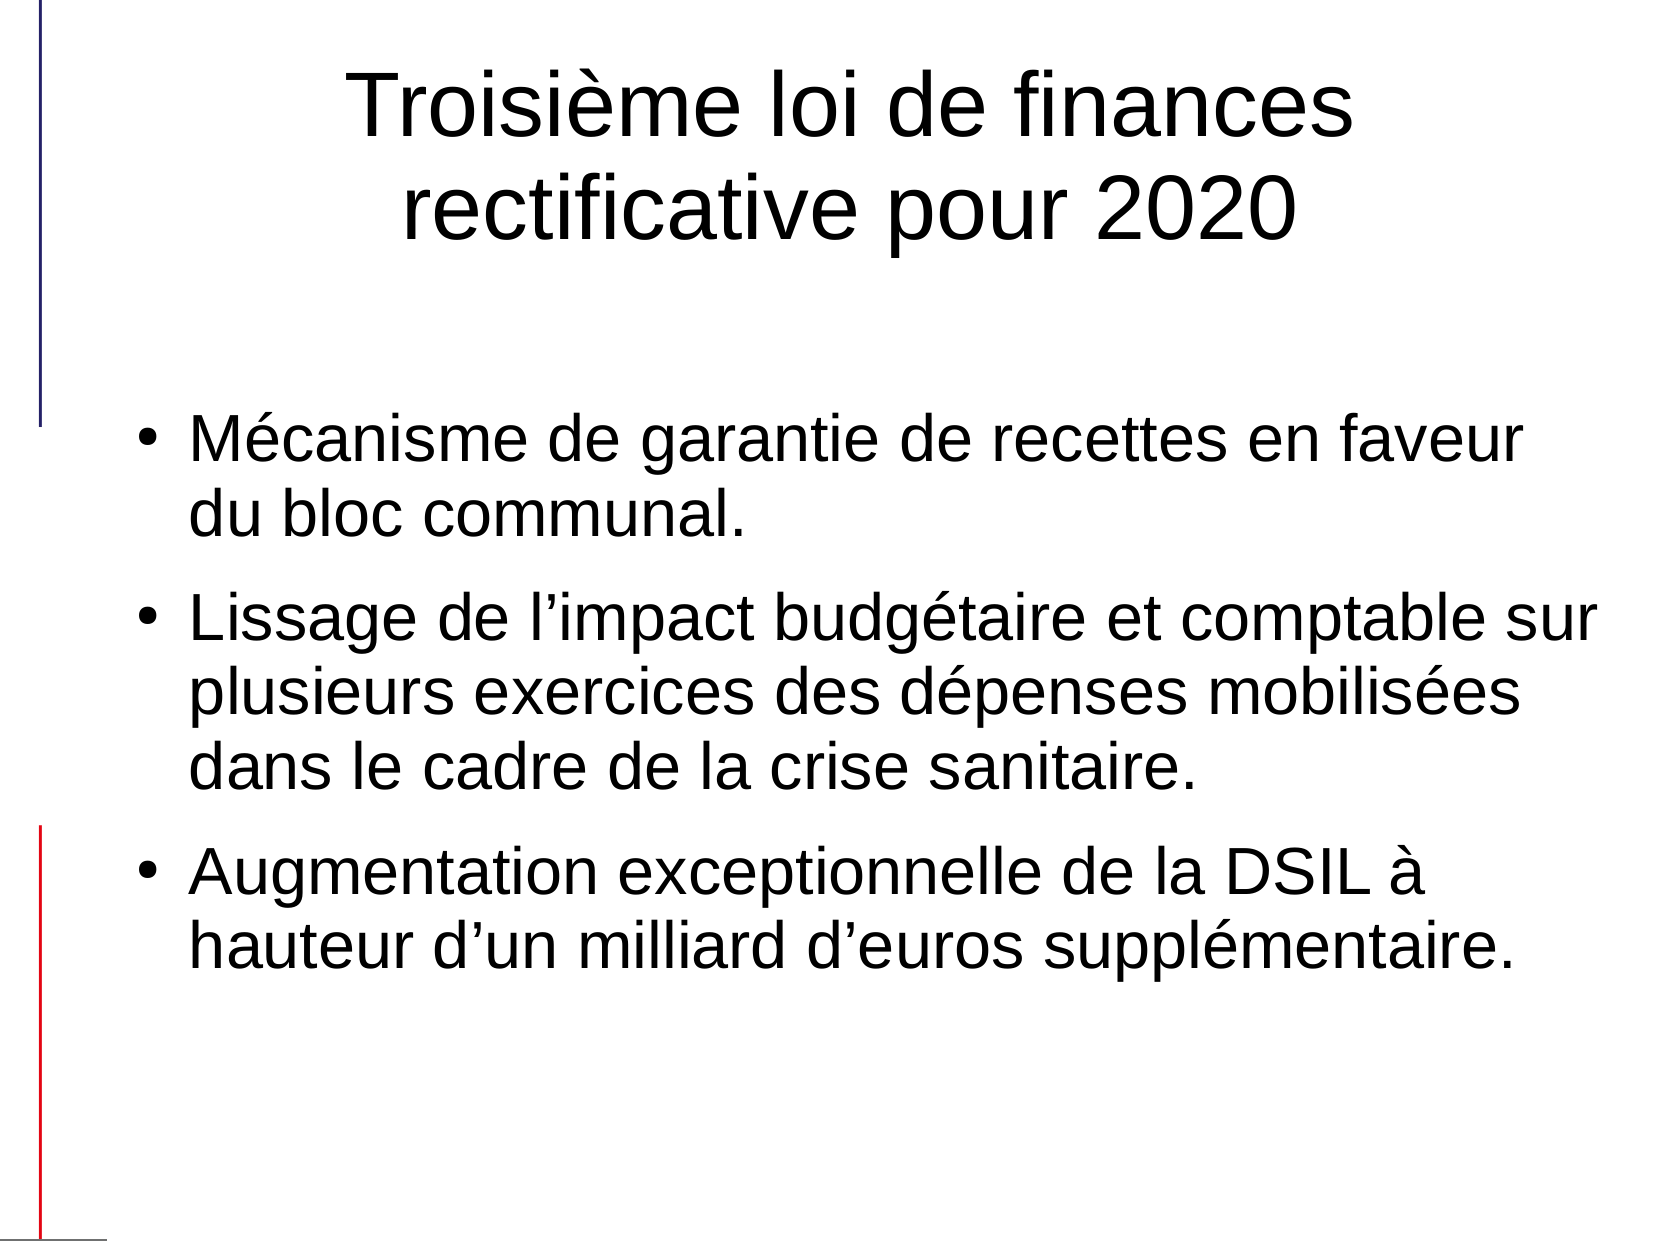

# Troisième loi de finances rectificative pour 2020
Mécanisme de garantie de recettes en faveur du bloc communal.
Lissage de l’impact budgétaire et comptable sur plusieurs exercices des dépenses mobilisées dans le cadre de la crise sanitaire.
Augmentation exceptionnelle de la DSIL à hauteur d’un milliard d’euros supplémentaire.